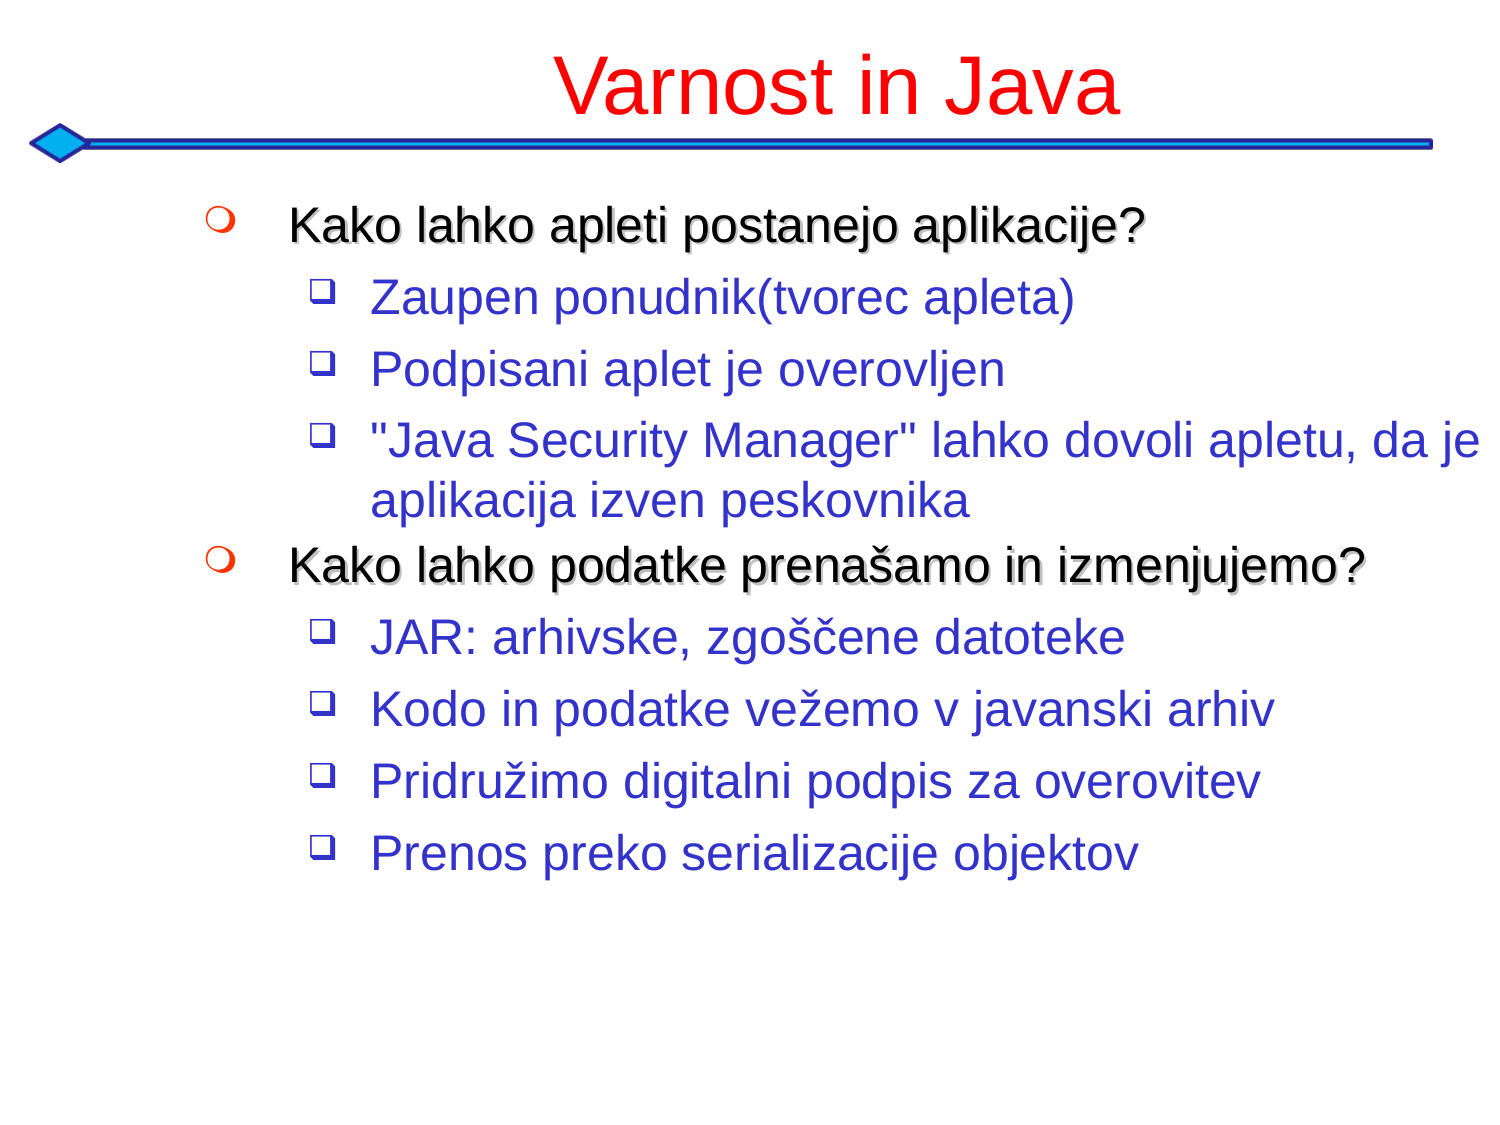

# Varnost in Java
Kako lahko apleti postanejo aplikacije?
Zaupen ponudnik(tvorec apleta)
Podpisani aplet je overovljen
"Java Security Manager" lahko dovoli apletu, da je aplikacija izven peskovnika
Kako lahko podatke prenašamo in izmenjujemo?
JAR: arhivske, zgoščene datoteke
Kodo in podatke vežemo v javanski arhiv
Pridružimo digitalni podpis za overovitev
Prenos preko serializacije objektov